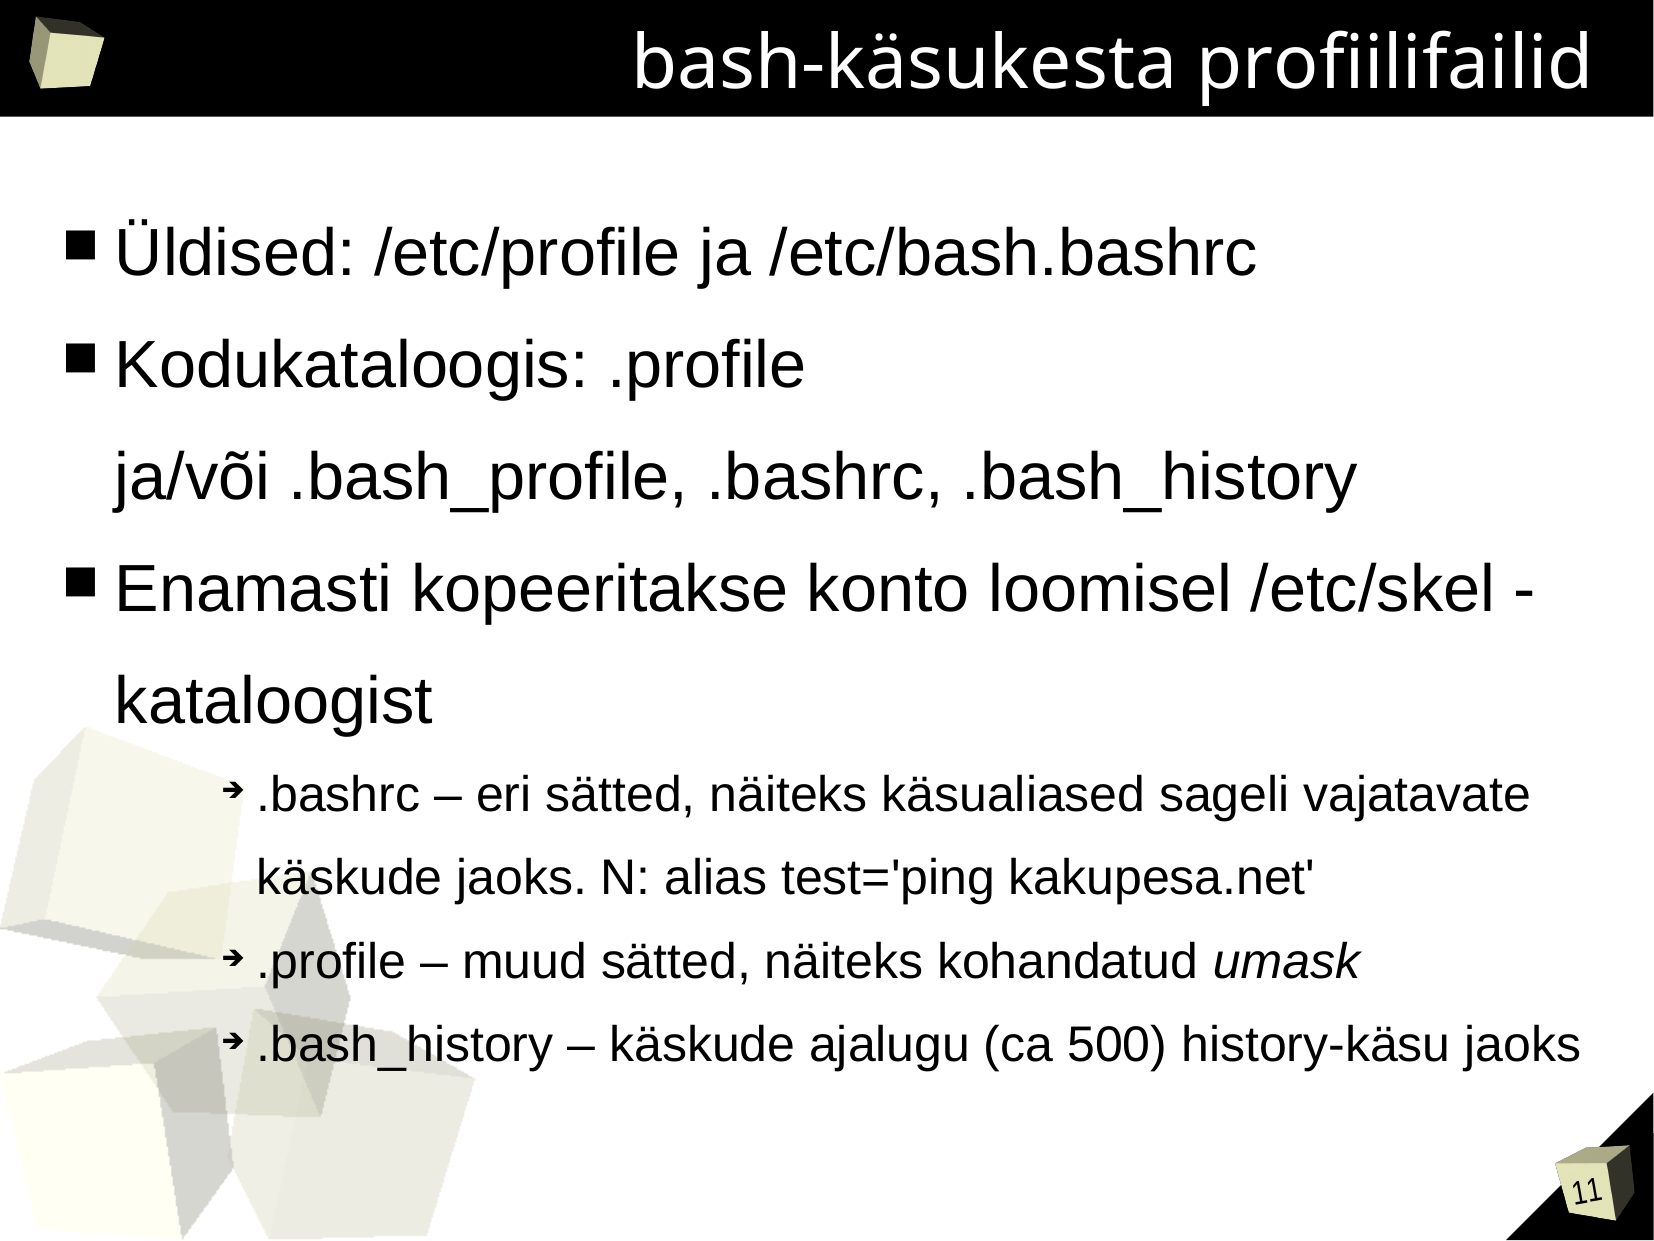

# bash-käsukesta profiilifailid
Üldised: /etc/profile ja /etc/bash.bashrc
Kodukataloogis: .profile ja/või .bash_profile, .bashrc, .bash_history
Enamasti kopeeritakse konto loomisel /etc/skel -kataloogist
.bashrc – eri sätted, näiteks käsualiased sageli vajatavate käskude jaoks. N: alias test='ping kakupesa.net'
.profile – muud sätted, näiteks kohandatud umask
.bash_history – käskude ajalugu (ca 500) history-käsu jaoks